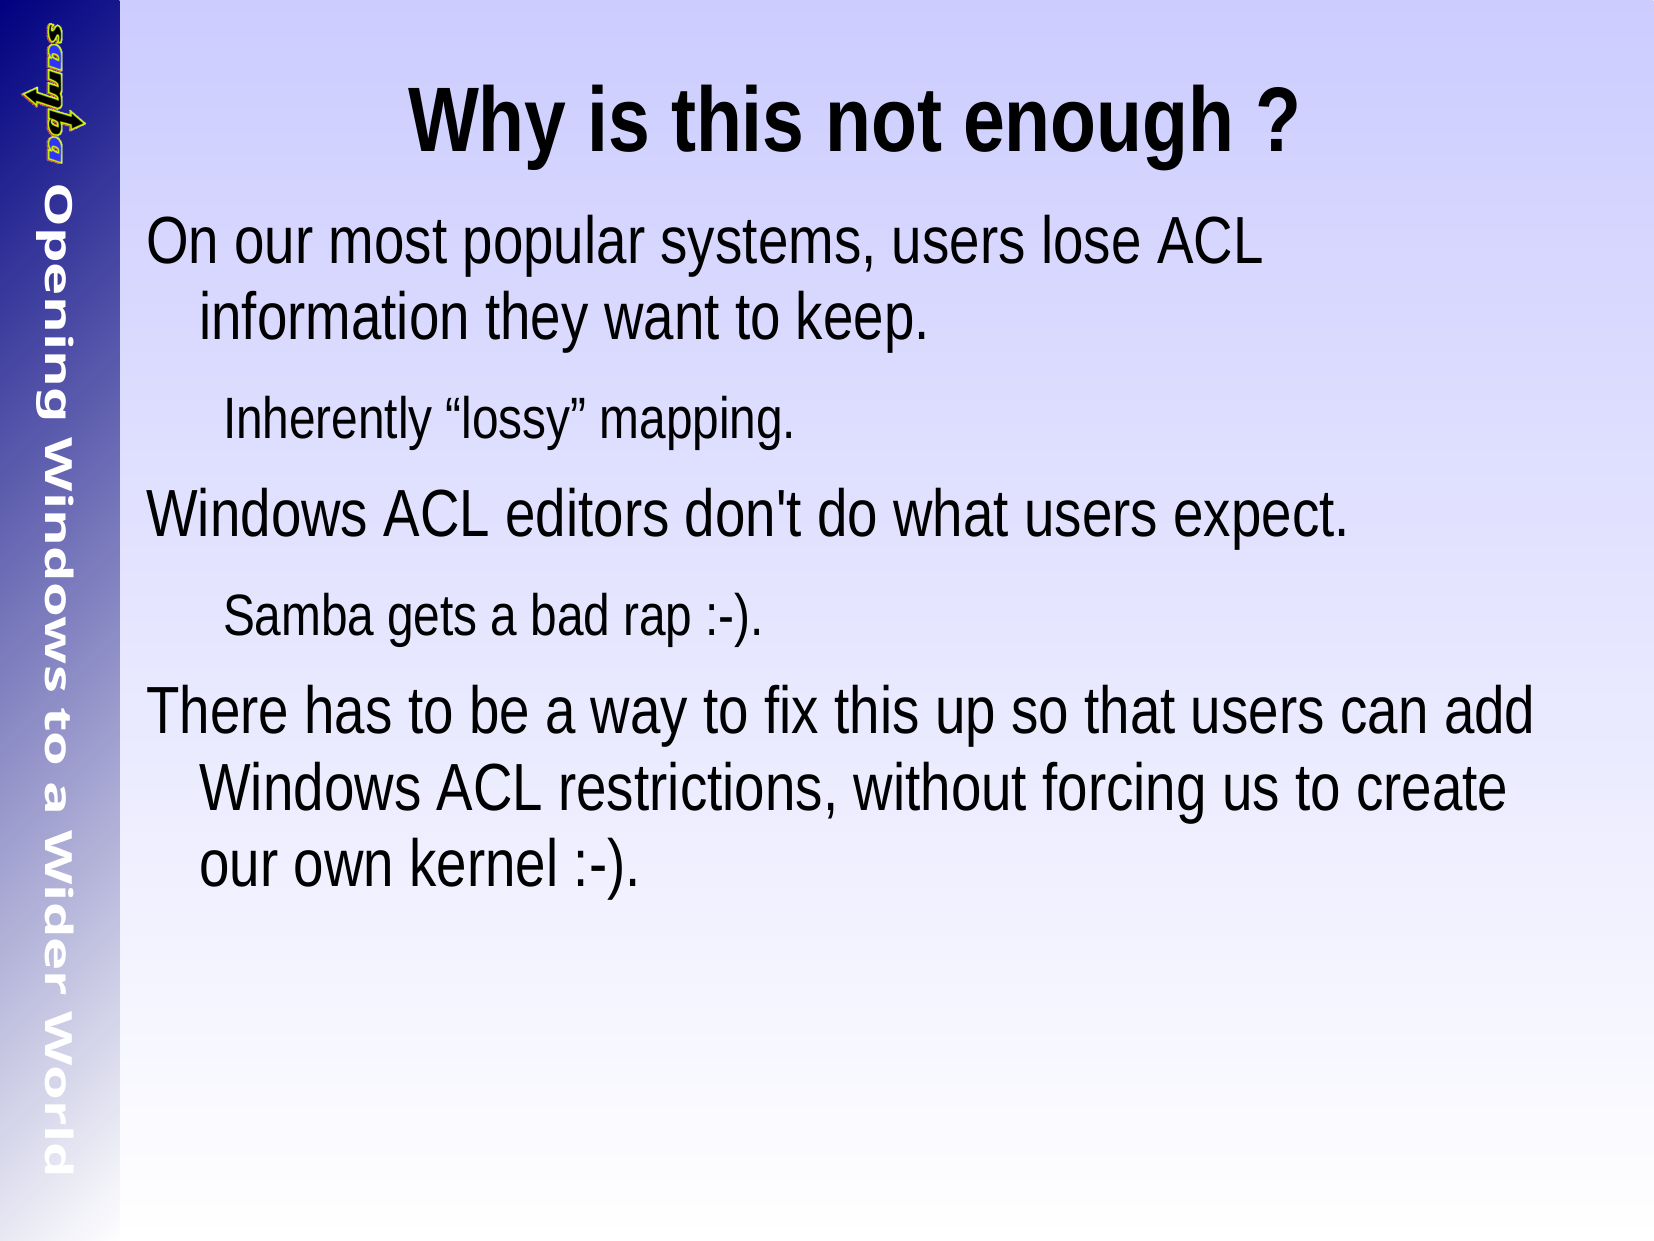

# Why is this not enough ?
On our most popular systems, users lose ACL information they want to keep.
Inherently “lossy” mapping.
Windows ACL editors don't do what users expect.
Samba gets a bad rap :-).
There has to be a way to fix this up so that users can add Windows ACL restrictions, without forcing us to create our own kernel :-).